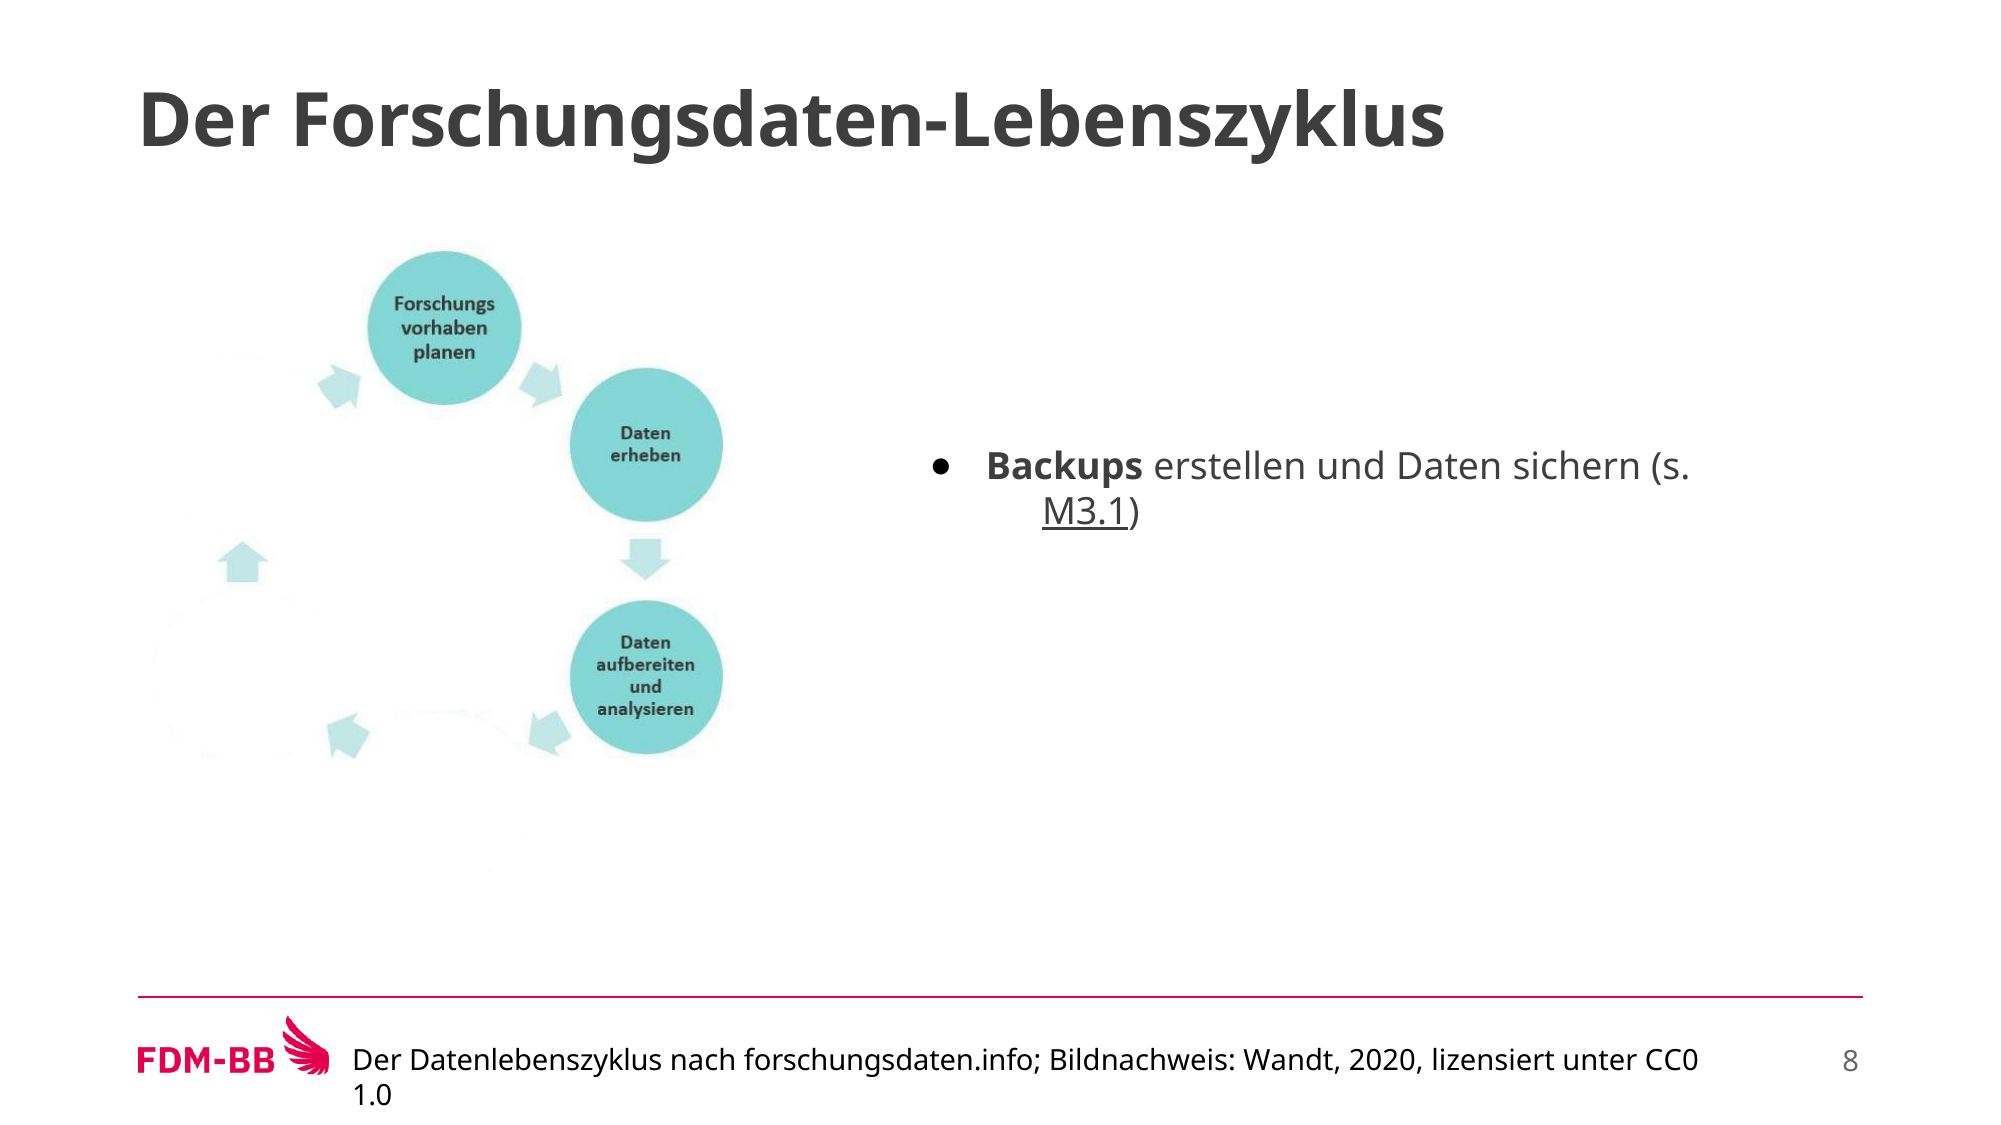

# Der Forschungsdaten-Lebenszyklus
Backups erstellen und Daten sichern (s. M3.1)
Der Datenlebenszyklus nach forschungsdaten.info; Bildnachweis: Wandt, 2020, lizensiert unter CC0 1.0
8